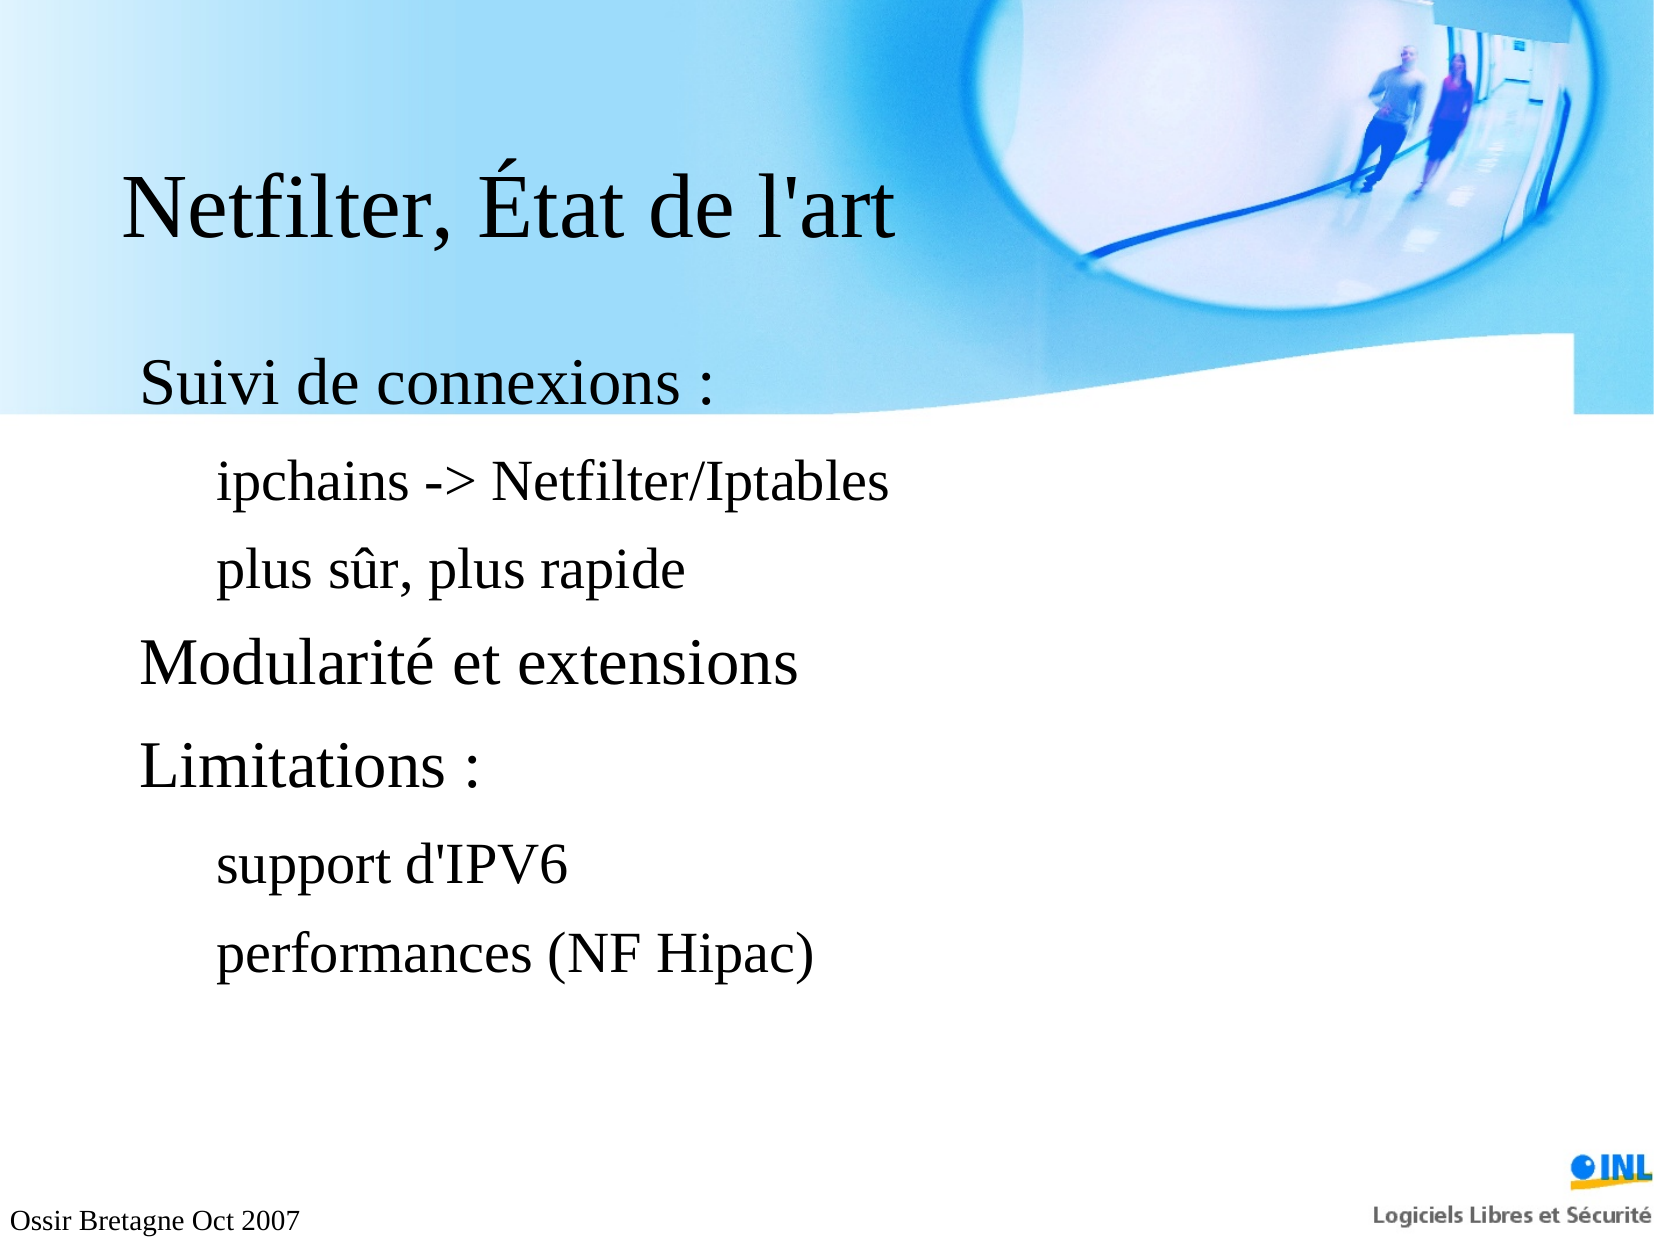

# Netfilter, État de l'art
Suivi de connexions :
ipchains -> Netfilter/Iptables
plus sûr, plus rapide
Modularité et extensions
Limitations :
support d'IPV6
performances (NF Hipac)